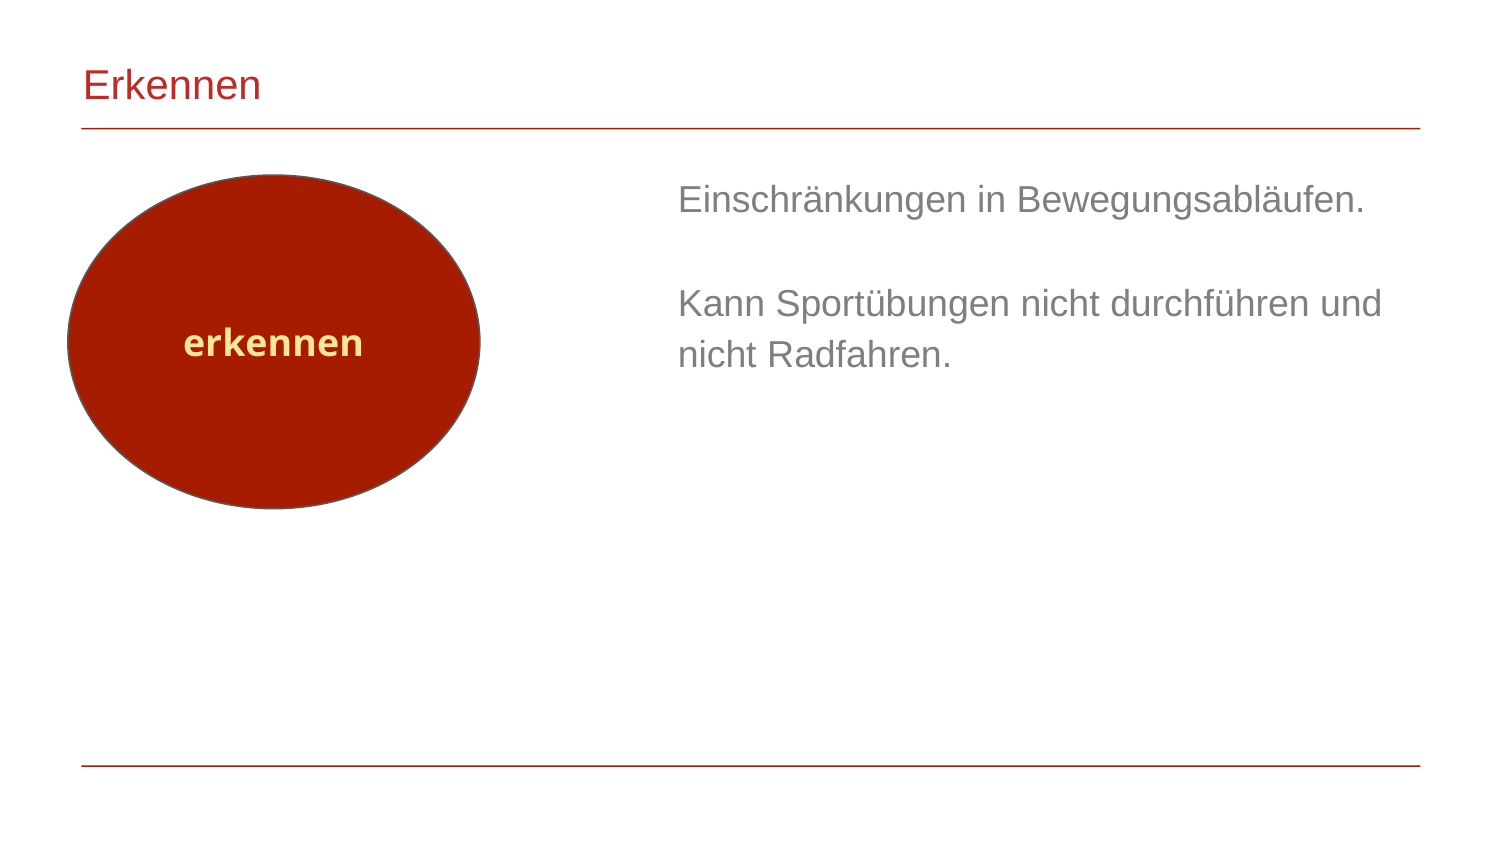

Erkennen
Einschränkungen in Bewegungsabläufen.
Kann Sportübungen nicht durchführen und nicht Radfahren.
erkennen